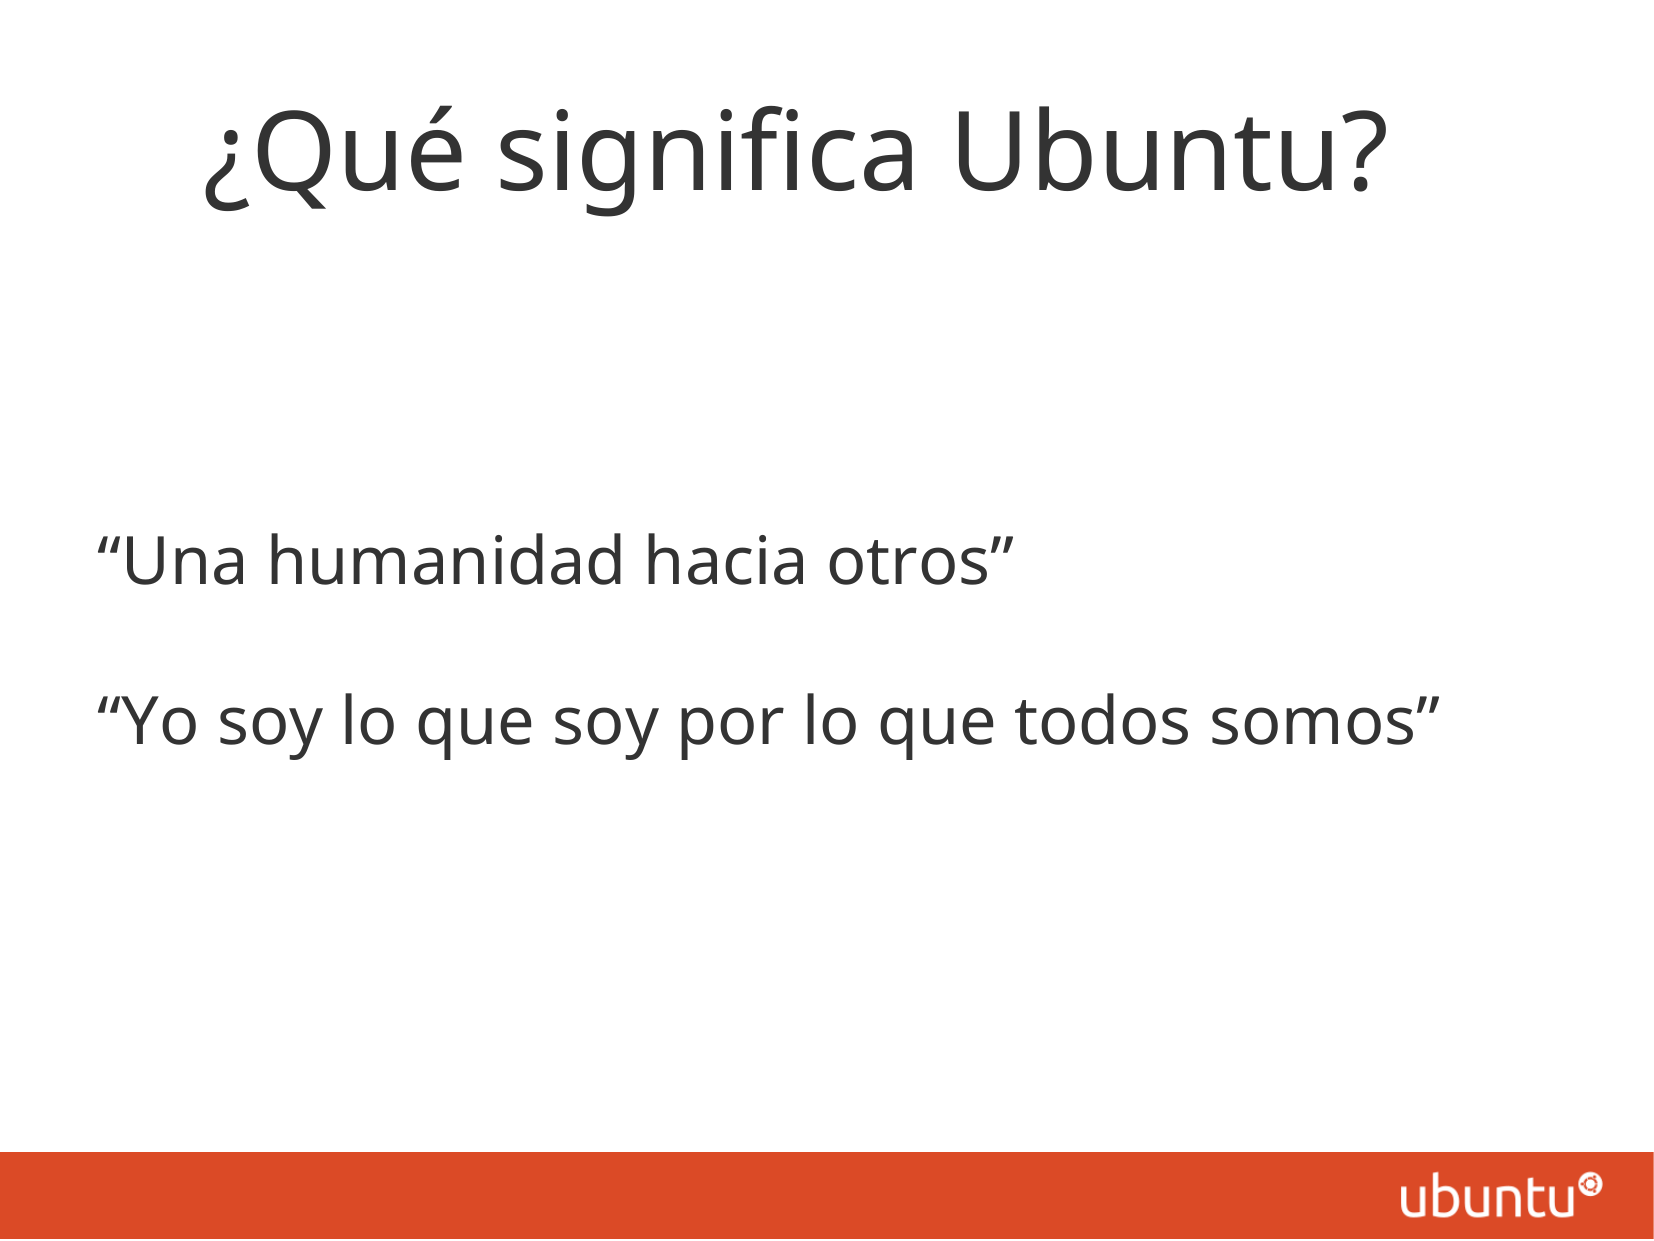

# ¿Qué significa Ubuntu?
 “Una humanidad hacia otros”
 “Yo soy lo que soy por lo que todos somos”